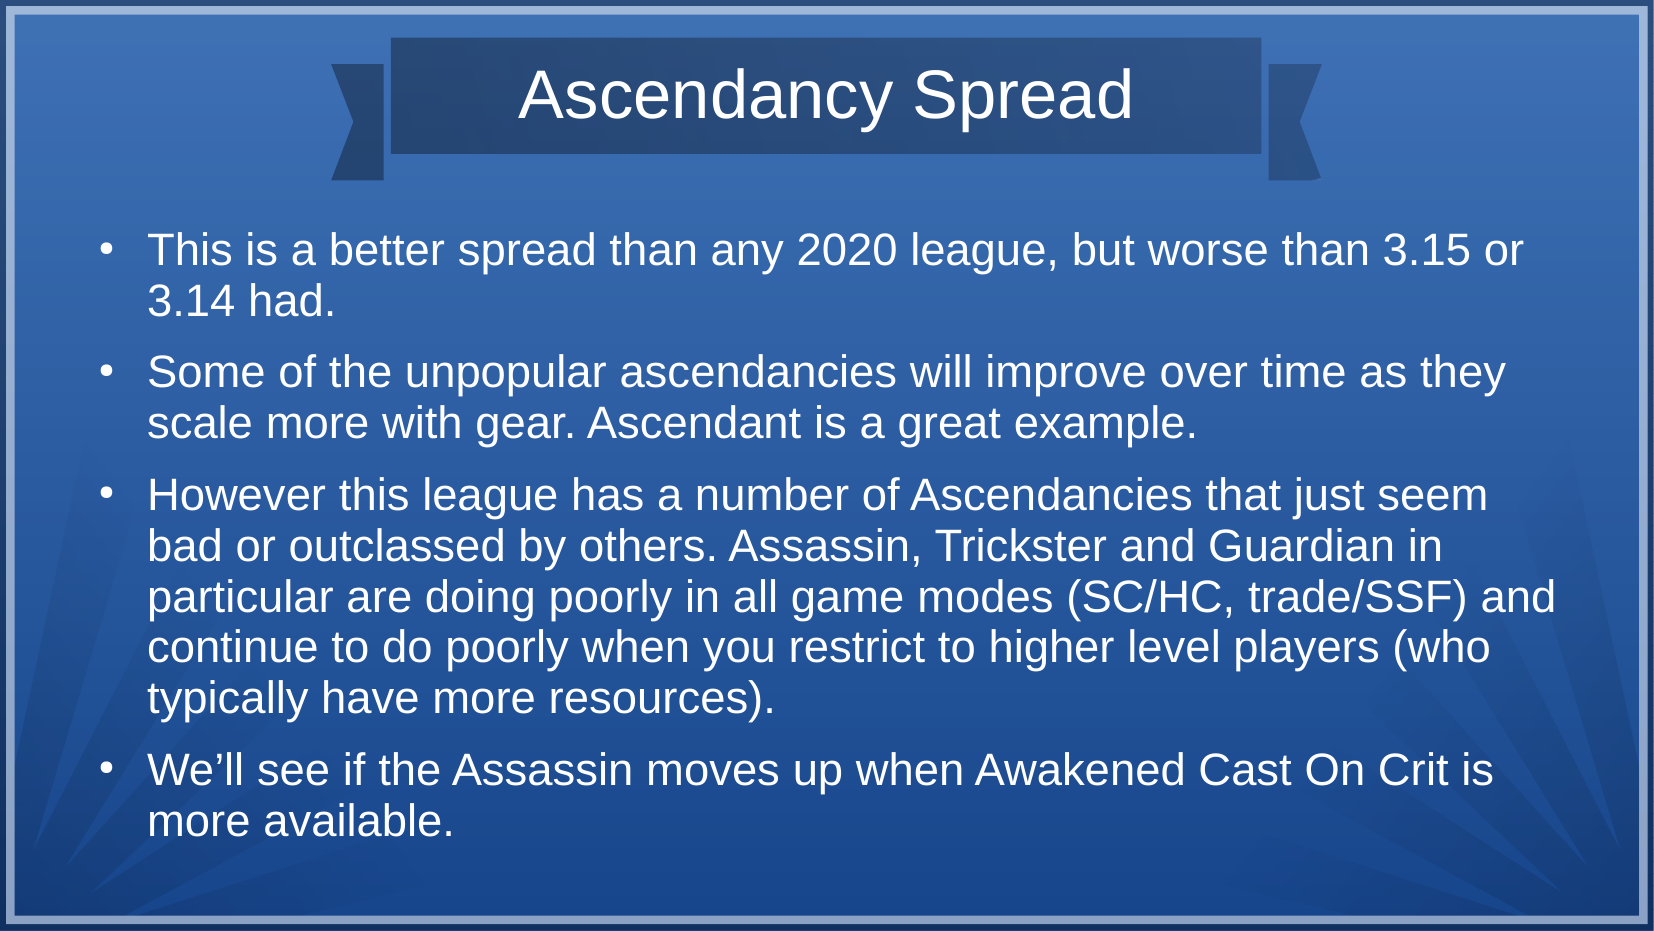

# Ascendancy Spread
This is a better spread than any 2020 league, but worse than 3.15 or 3.14 had.
Some of the unpopular ascendancies will improve over time as they scale more with gear. Ascendant is a great example.
However this league has a number of Ascendancies that just seem bad or outclassed by others. Assassin, Trickster and Guardian in particular are doing poorly in all game modes (SC/HC, trade/SSF) and continue to do poorly when you restrict to higher level players (who typically have more resources).
We’ll see if the Assassin moves up when Awakened Cast On Crit is more available.